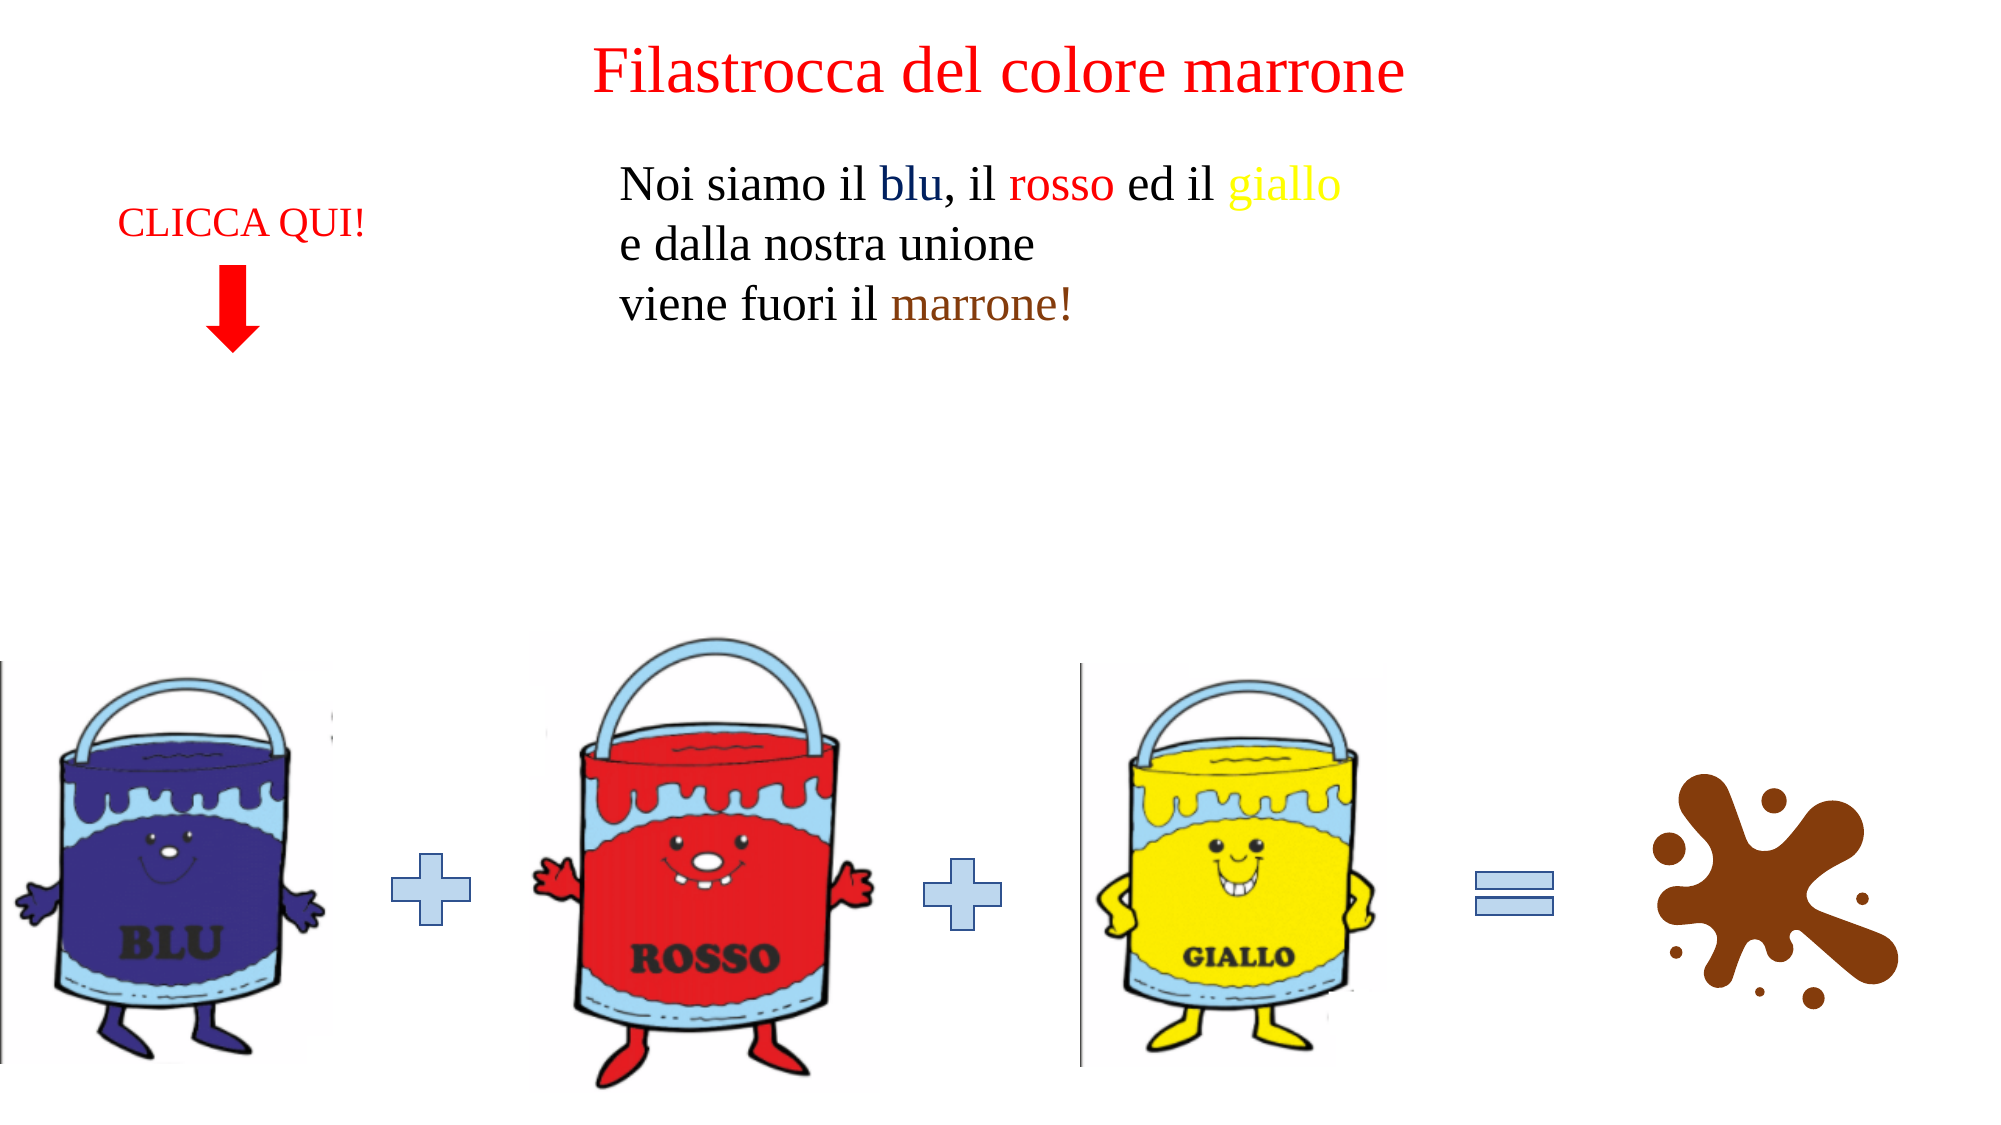

# Filastrocca del colore marrone
Noi siamo il blu, il rosso ed il giallo
e dalla nostra unione
viene fuori il marrone!
CLICCA QUI!